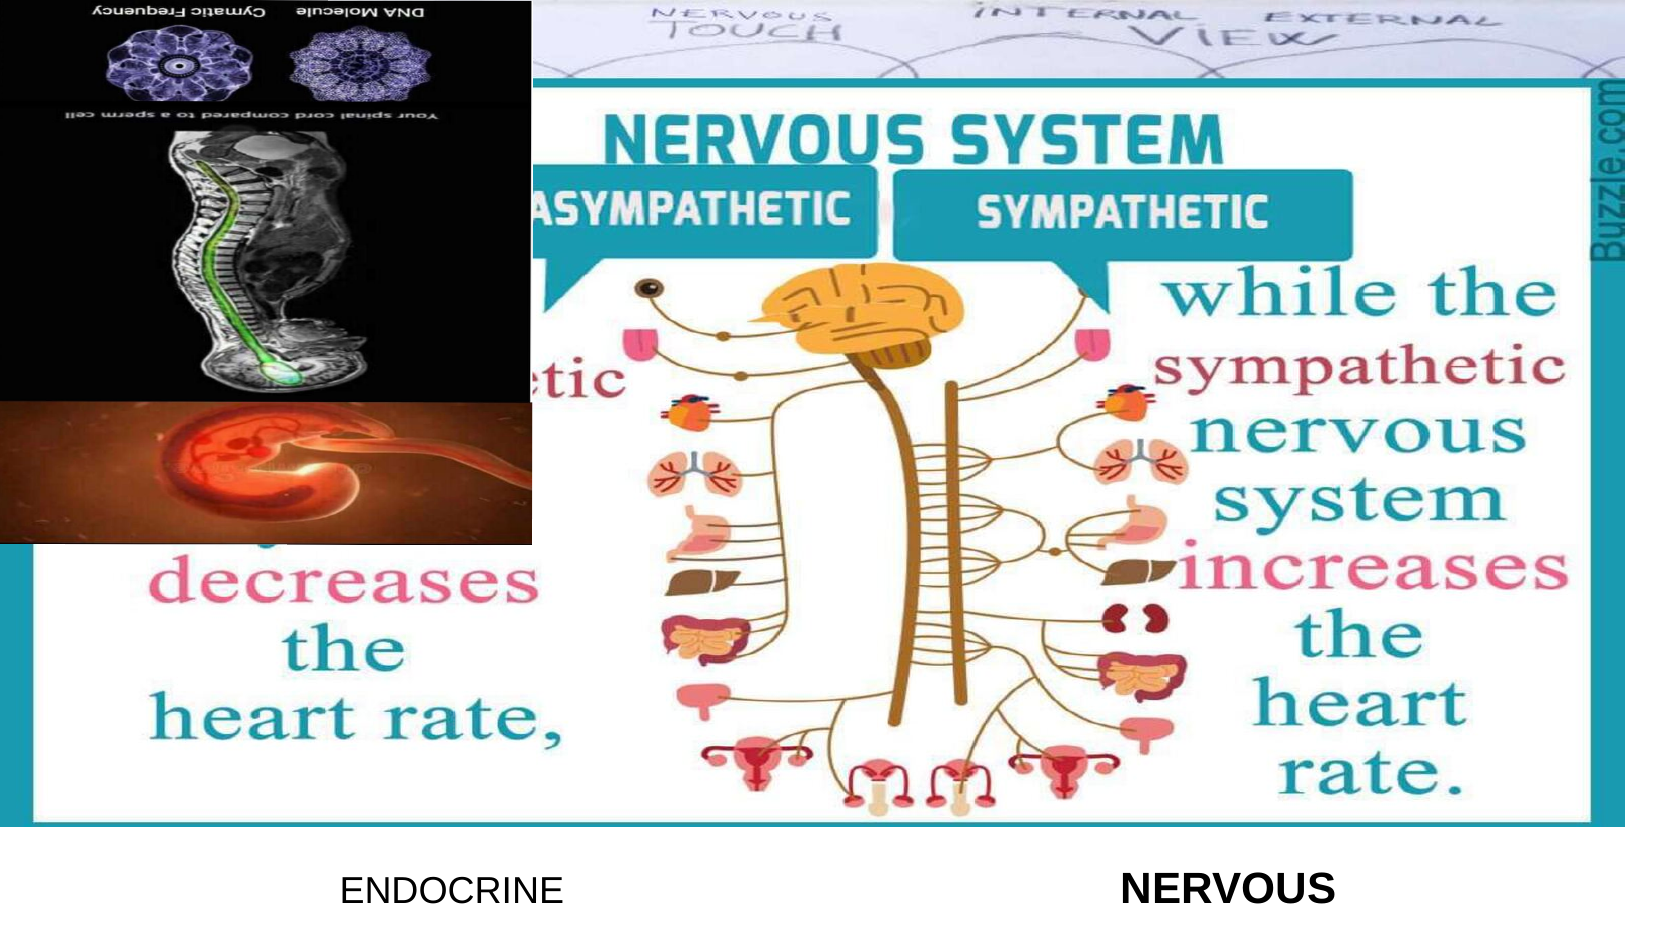

INMUNE INTEGUMENTARY
DIGESTIVE URINARY
RESPIRATORY CIRCULATORY
SKELETAL MUSCULAR
ENDOCRINE NERVOUS